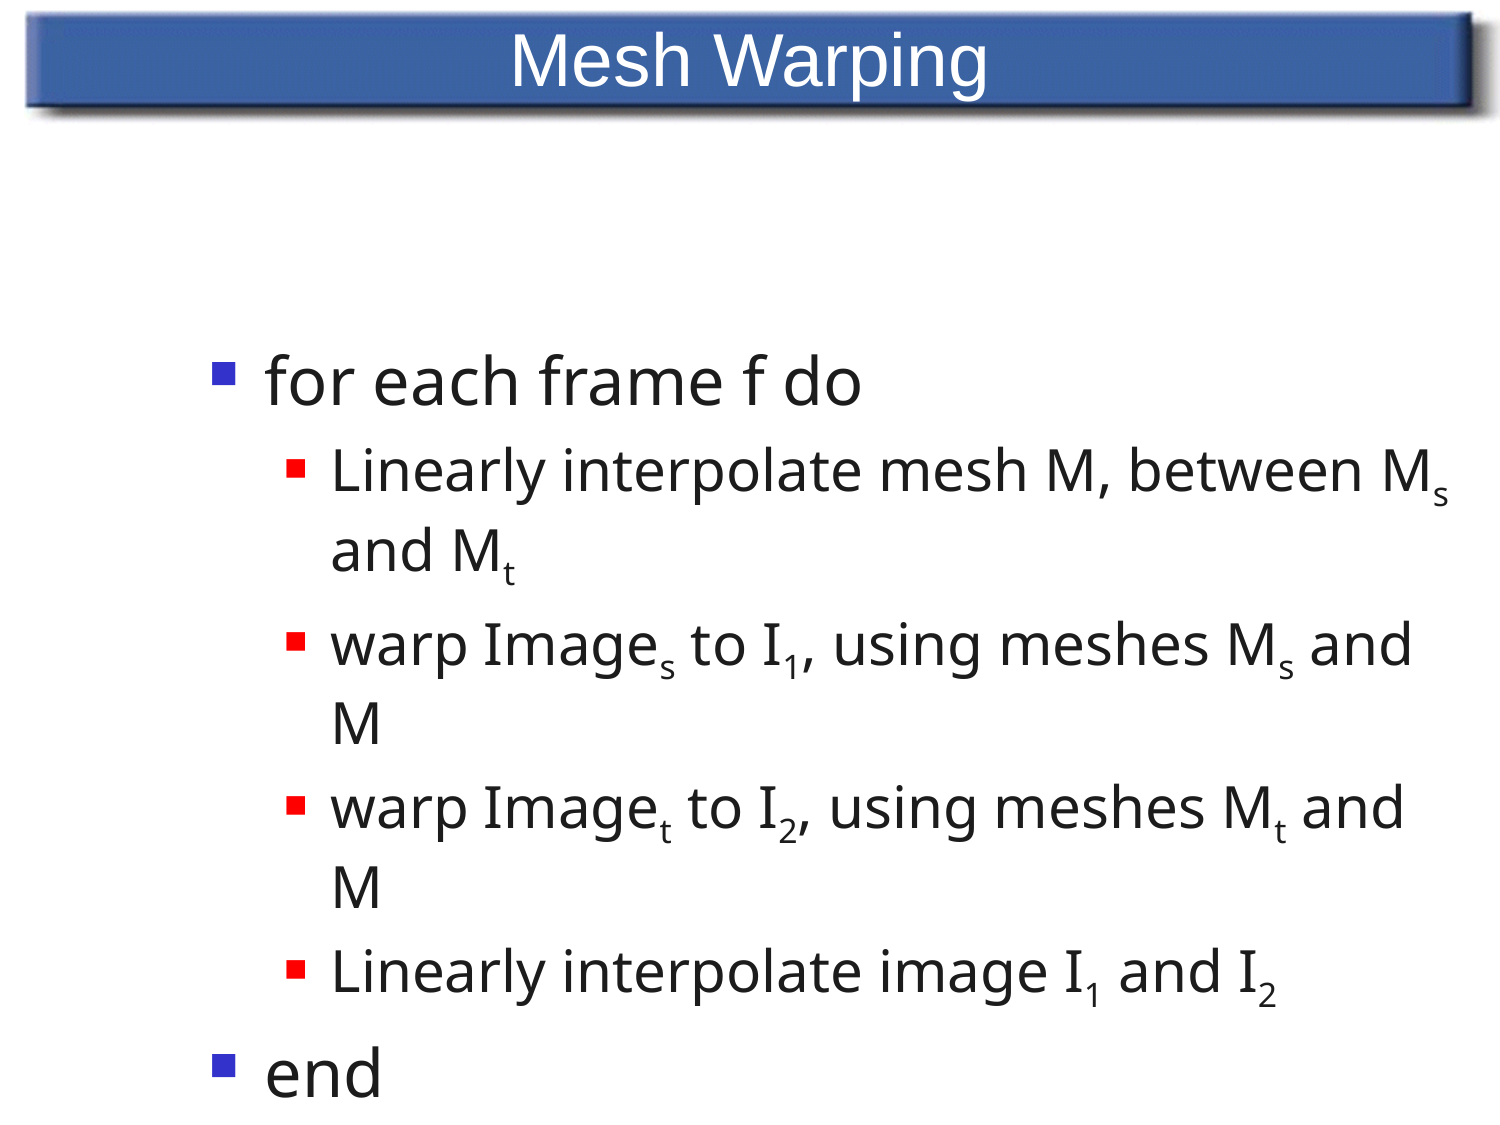

# Mesh Warping
for each frame f do
Linearly interpolate mesh M, between Ms and Mt
warp Images to I1, using meshes Ms and M
warp Imaget to I2, using meshes Mt and M
Linearly interpolate image I1 and I2
end